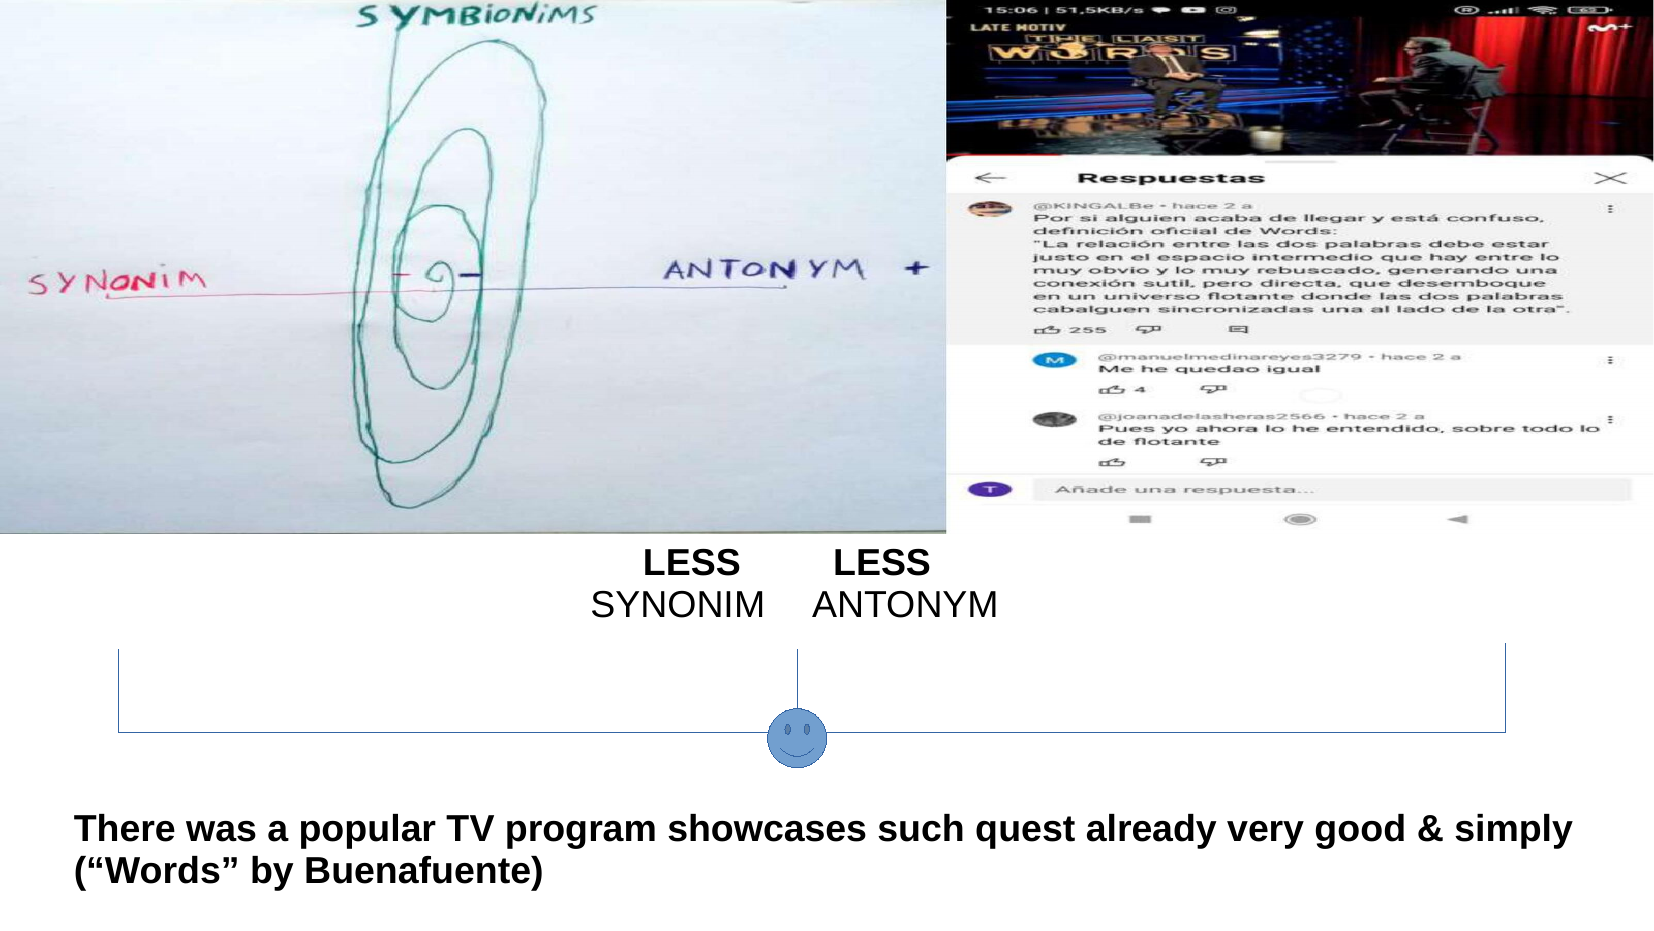

LESS
 SYNONIM
 LESS ANTONYM
There was a popular TV program showcases such quest already very good & simply
(“Words” by Buenafuente)